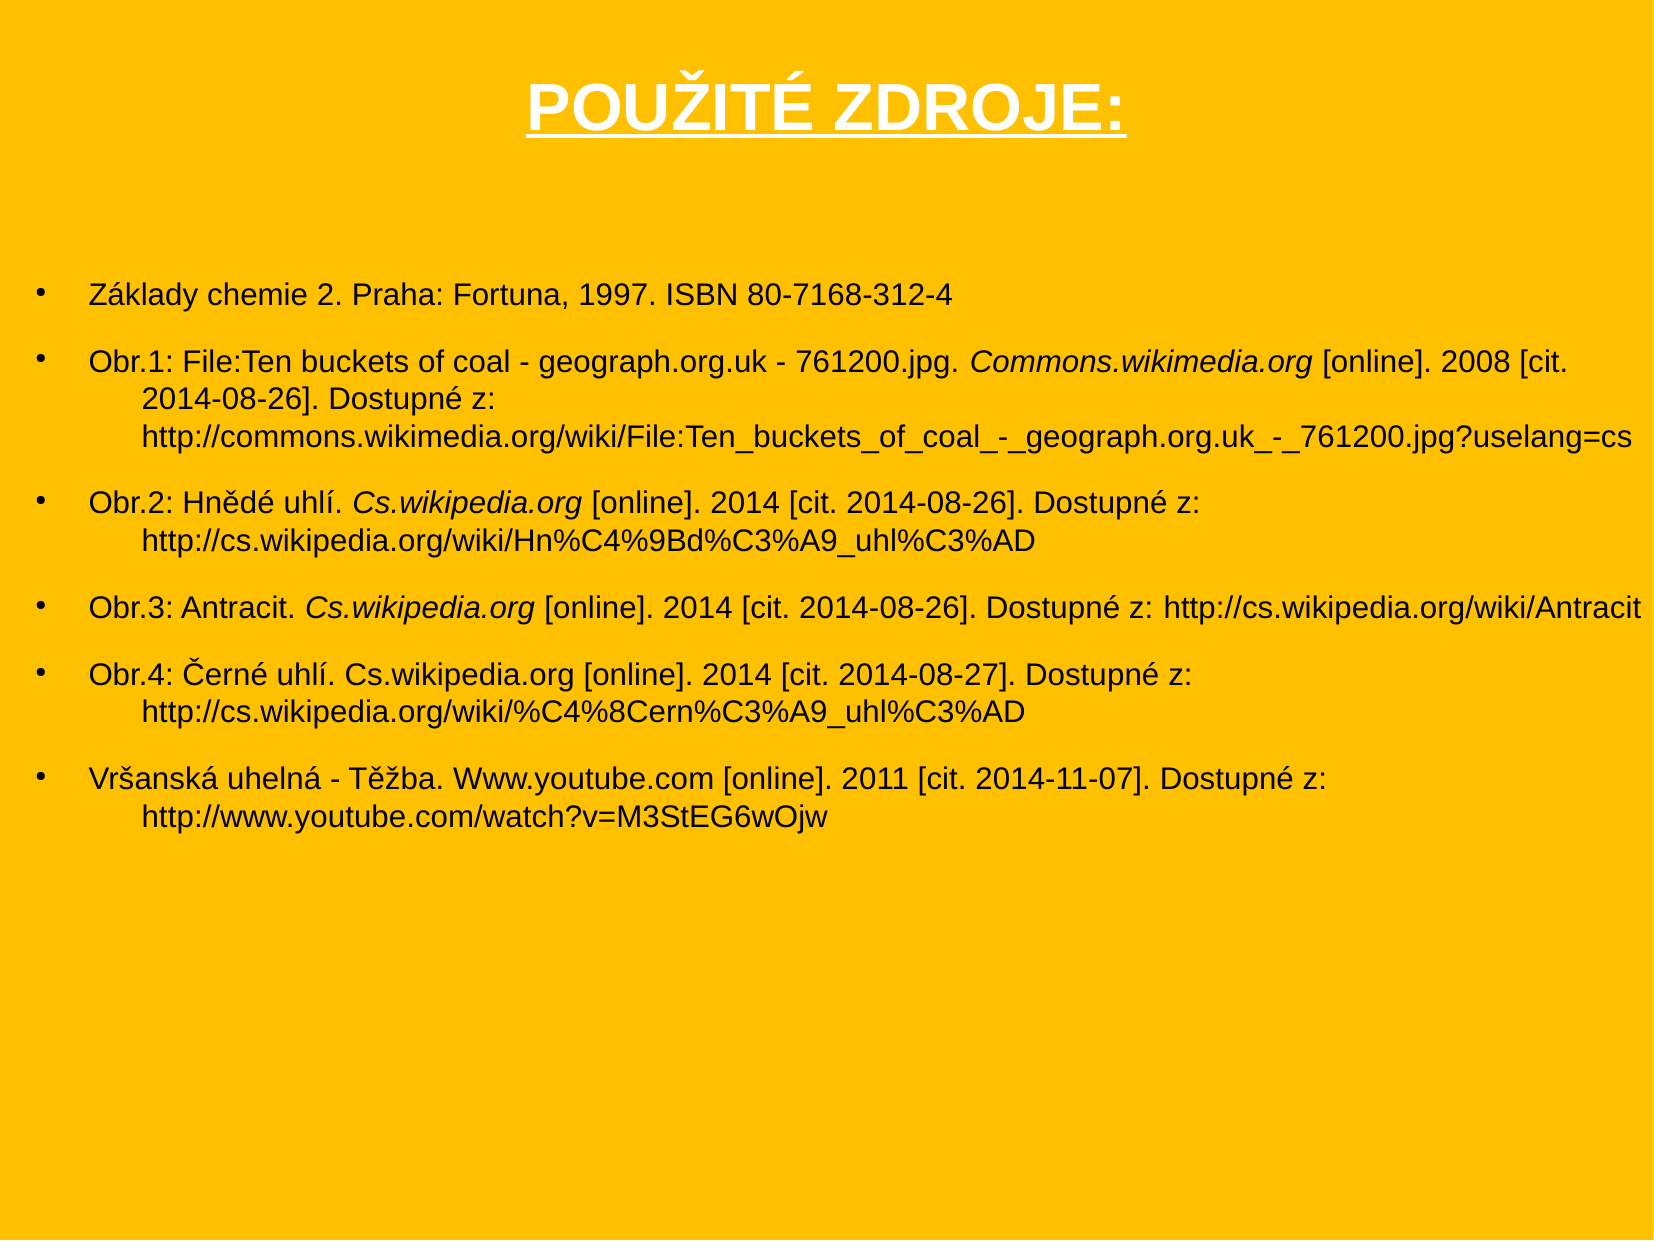

# POUŽITÉ ZDROJE:
Základy chemie 2. Praha: Fortuna, 1997. ISBN 80-7168-312-4
Obr.1: File:Ten buckets of coal - geograph.org.uk - 761200.jpg. Commons.wikimedia.org [online]. 2008 [cit. 2014-08-26]. Dostupné z: http://commons.wikimedia.org/wiki/File:Ten_buckets_of_coal_-_geograph.org.uk_-_761200.jpg?uselang=cs
Obr.2: Hnědé uhlí. Cs.wikipedia.org [online]. 2014 [cit. 2014-08-26]. Dostupné z: http://cs.wikipedia.org/wiki/Hn%C4%9Bd%C3%A9_uhl%C3%AD
Obr.3: Antracit. Cs.wikipedia.org [online]. 2014 [cit. 2014-08-26]. Dostupné z: http://cs.wikipedia.org/wiki/Antracit
Obr.4: Černé uhlí. Cs.wikipedia.org [online]. 2014 [cit. 2014-08-27]. Dostupné z: http://cs.wikipedia.org/wiki/%C4%8Cern%C3%A9_uhl%C3%AD
Vršanská uhelná - Těžba. Www.youtube.com [online]. 2011 [cit. 2014-11-07]. Dostupné z: http://www.youtube.com/watch?v=M3StEG6wOjw